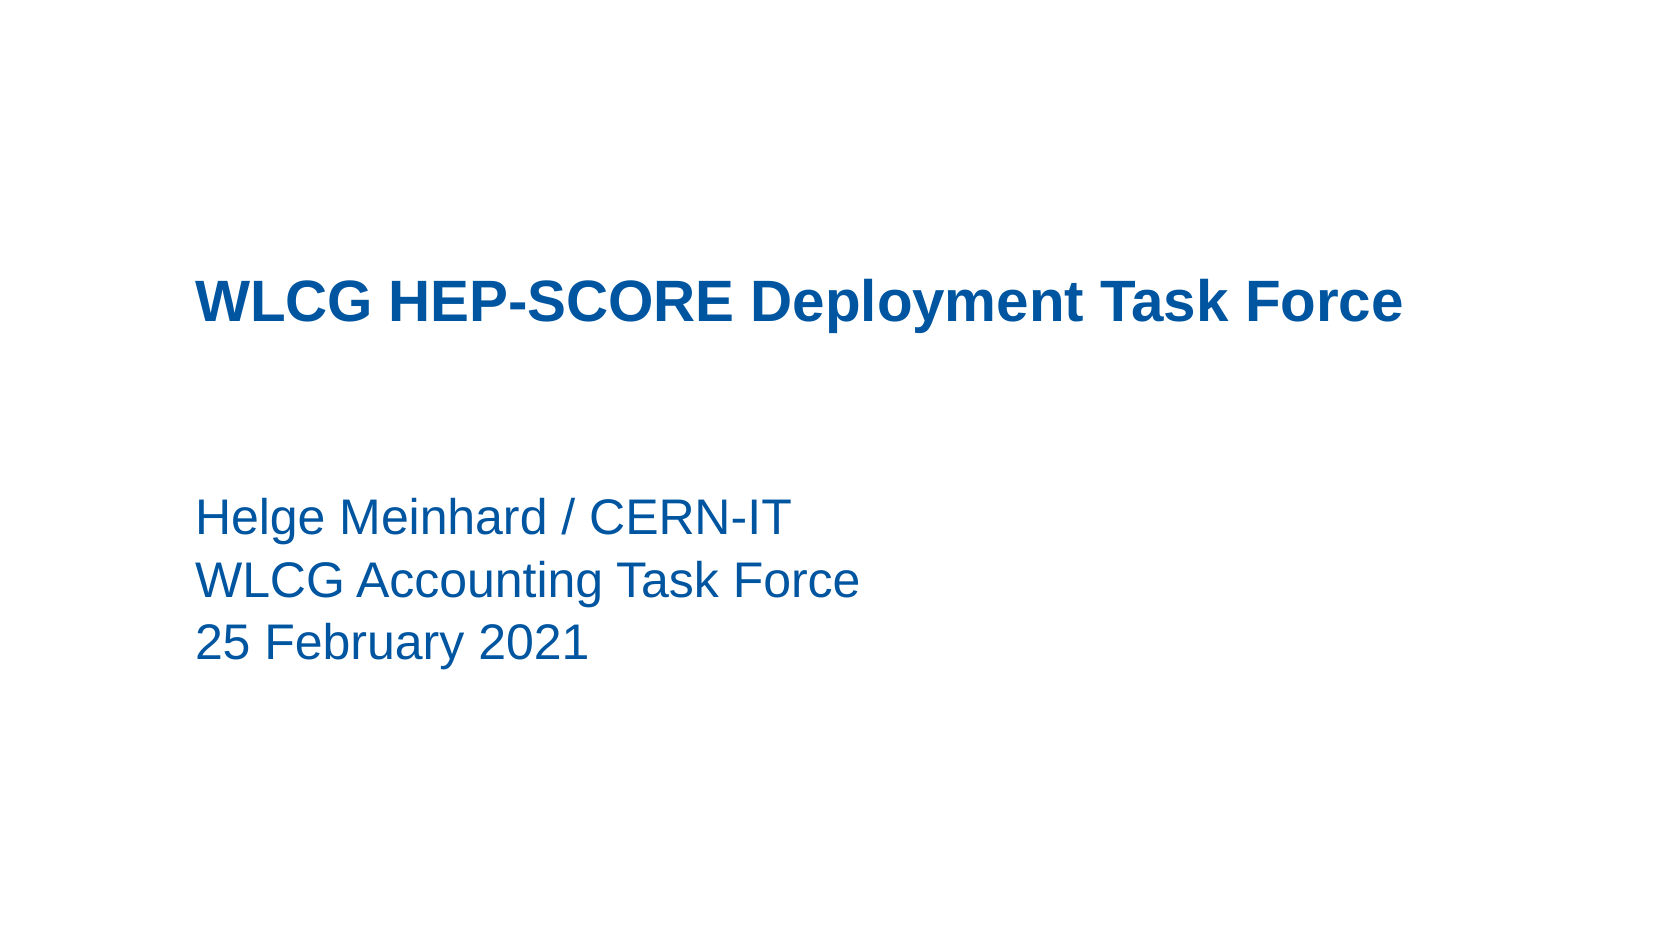

# WLCG HEP-SCORE Deployment Task Force
Helge Meinhard / CERN-IT
WLCG Accounting Task Force
25 February 2021